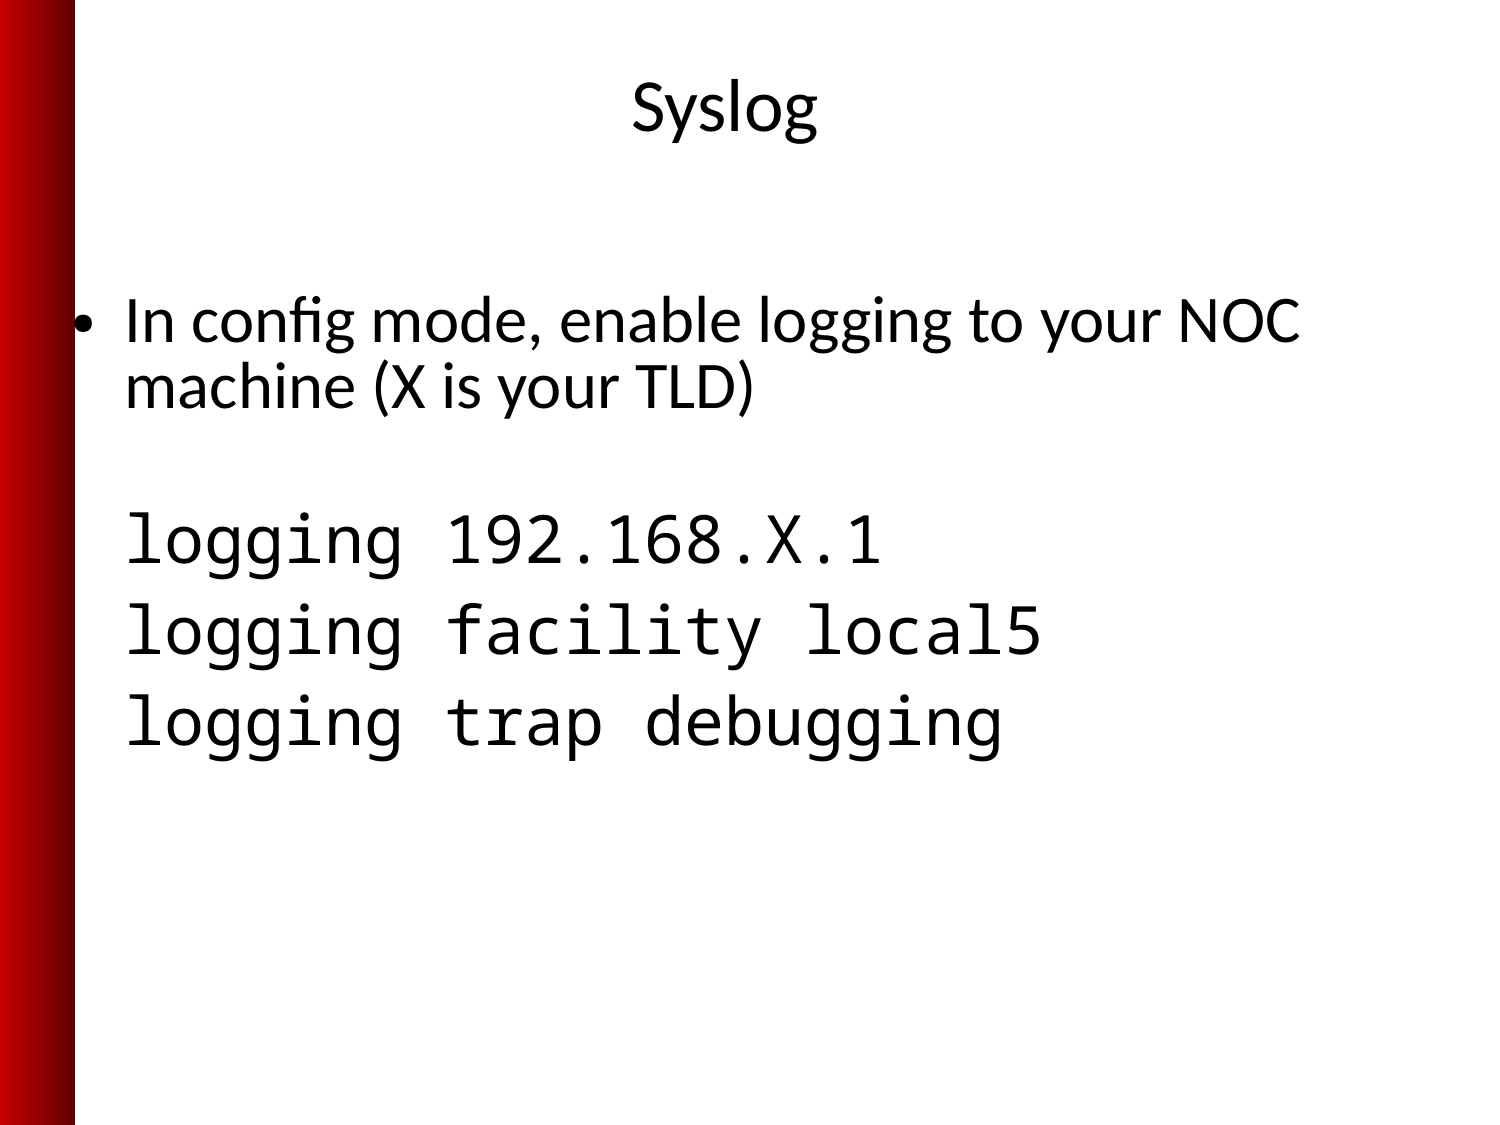

# Syslog
In config mode, enable logging to your NOC machine (X is your TLD)
logging 192.168.X.1
logging facility local5
logging trap debugging